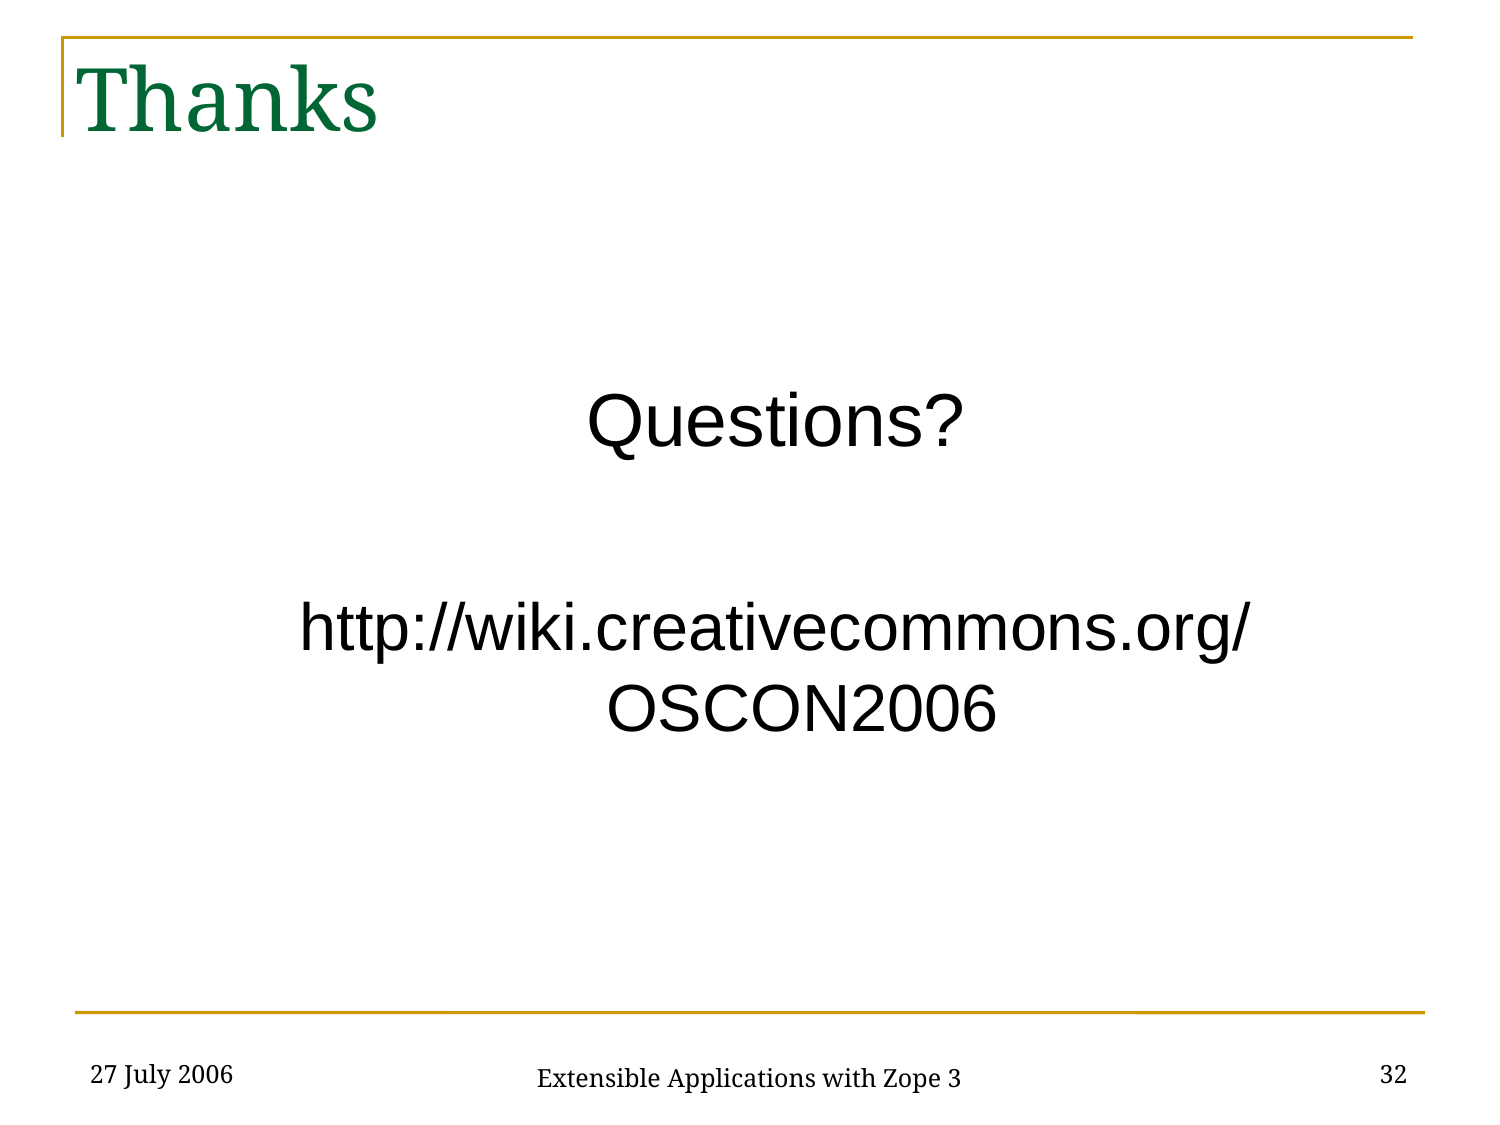

# Thanks
Questions?
http://wiki.creativecommons.org/
OSCON2006
Extensible Applications with Zope 3
27 July 2006
32